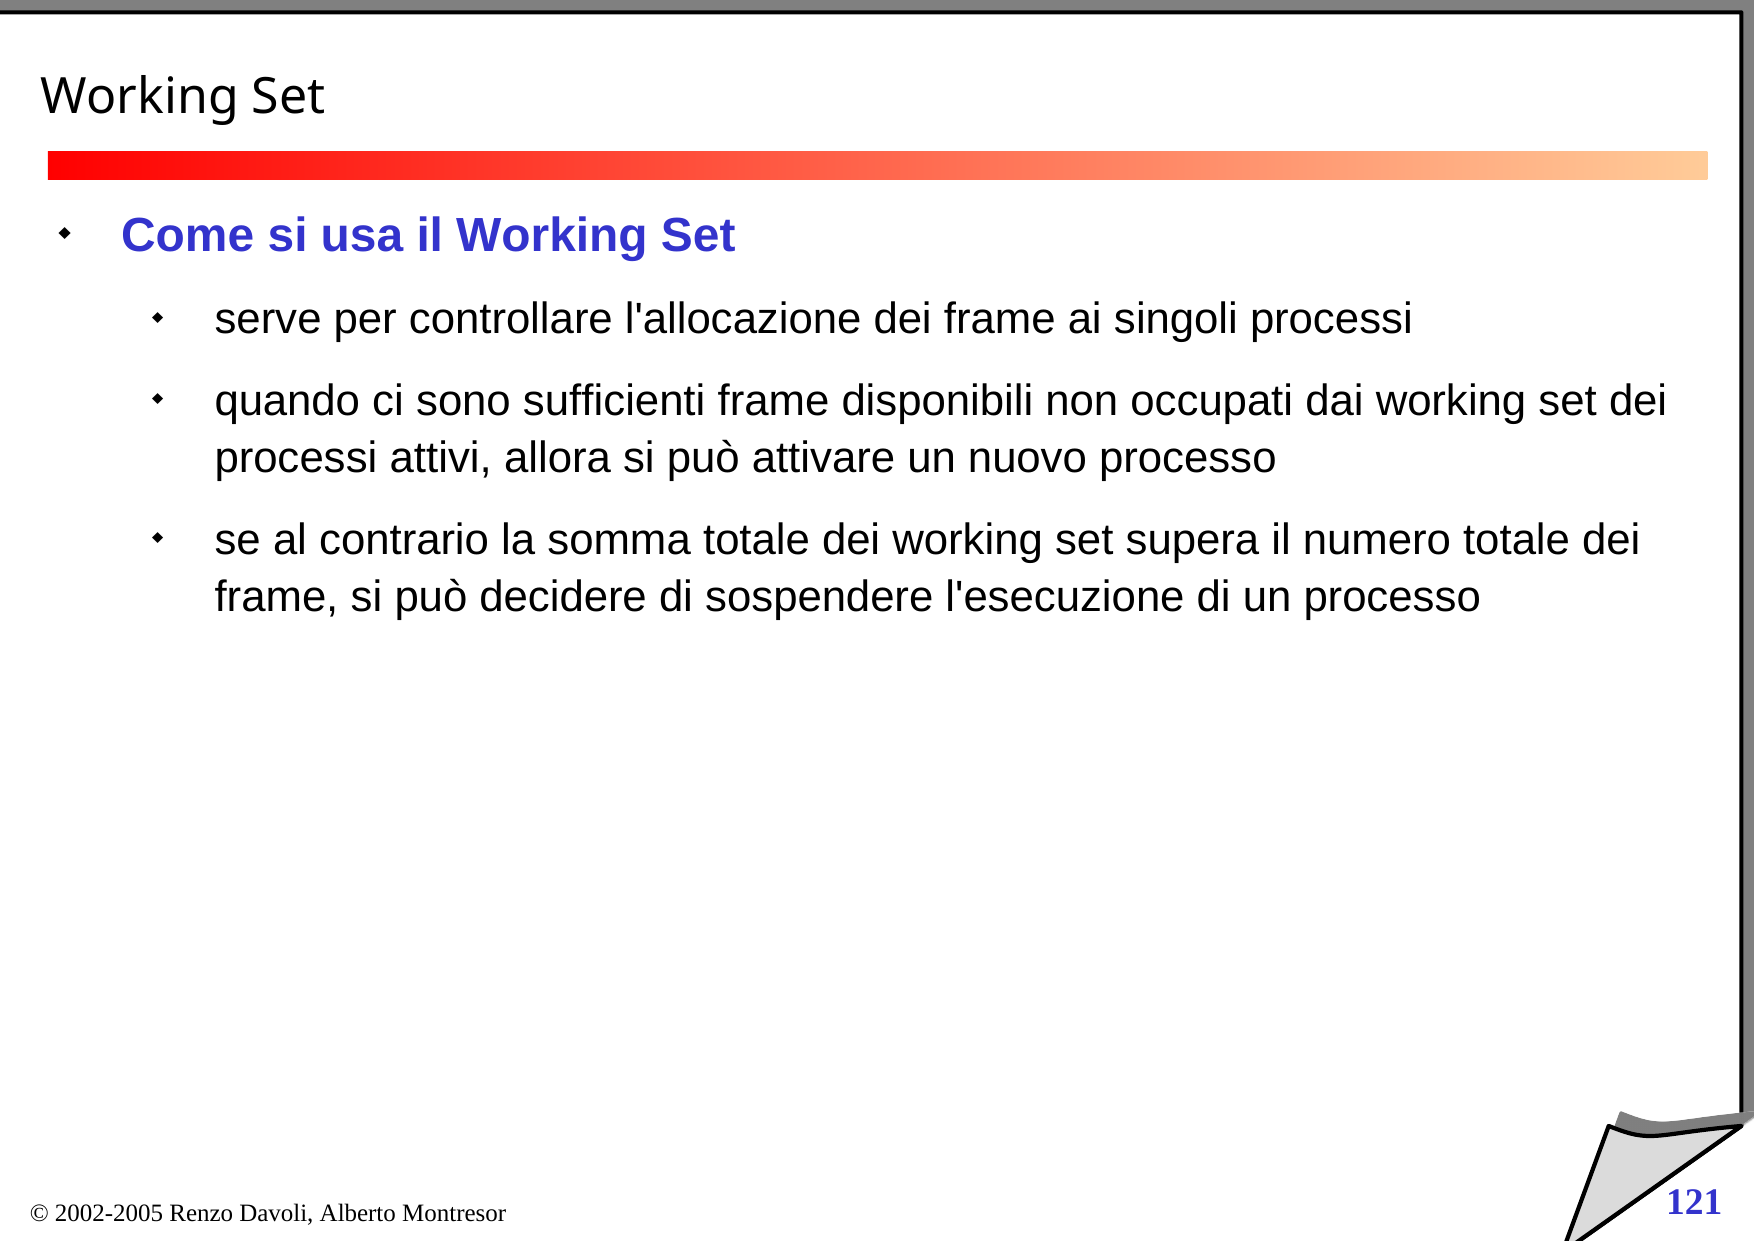

# Working Set
Come si usa il Working Set
serve per controllare l'allocazione dei frame ai singoli processi
quando ci sono sufficienti frame disponibili non occupati dai working set dei processi attivi, allora si può attivare un nuovo processo
se al contrario la somma totale dei working set supera il numero totale dei frame, si può decidere di sospendere l'esecuzione di un processo